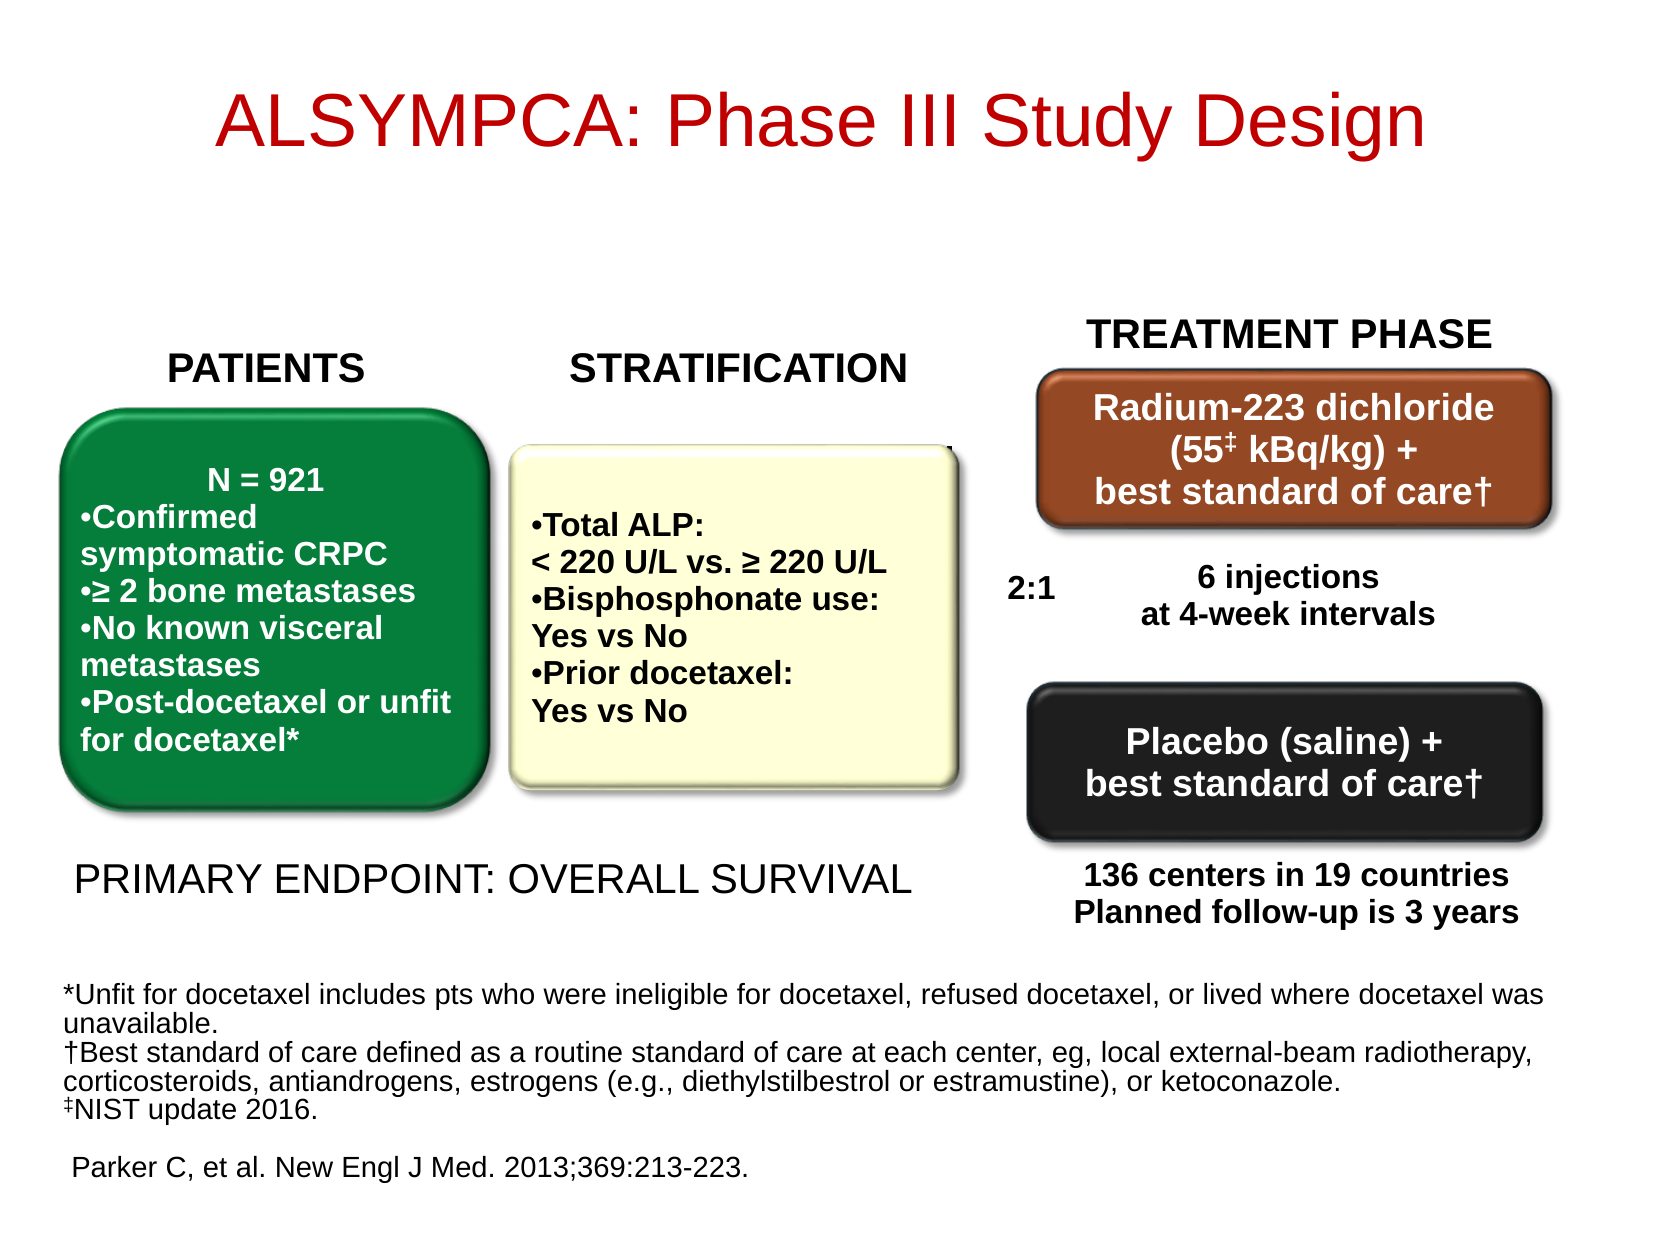

ALSYMPCA: Phase III Study Design
TREATMENT PHASE
PATIENTS
STRATIFICATION
Radium-223 dichloride
(55‡ kBq/kg) +
best standard of care†
N = 921
Confirmed symptomatic CRPC
≥ 2 bone metastases
No known visceral metastases
Post-docetaxel or unfit for docetaxel*
Total ALP:
< 220 U/L vs. ≥ 220 U/L
Bisphosphonate use: Yes vs No
Prior docetaxel:
Yes vs No
6 injections
at 4-week intervals
2:1
Placebo (saline) +
best standard of care†
PRIMARY ENDPOINT: OVERALL SURVIVAL
136 centers in 19 countries
Planned follow-up is 3 years
*Unfit for docetaxel includes pts who were ineligible for docetaxel, refused docetaxel, or lived where docetaxel was unavailable.
†Best standard of care defined as a routine standard of care at each center, eg, local external-beam radiotherapy, corticosteroids, antiandrogens, estrogens (e.g., diethylstilbestrol or estramustine), or ketoconazole.
‡NIST update 2016.
Parker C, et al. New Engl J Med. 2013;369:213-223.